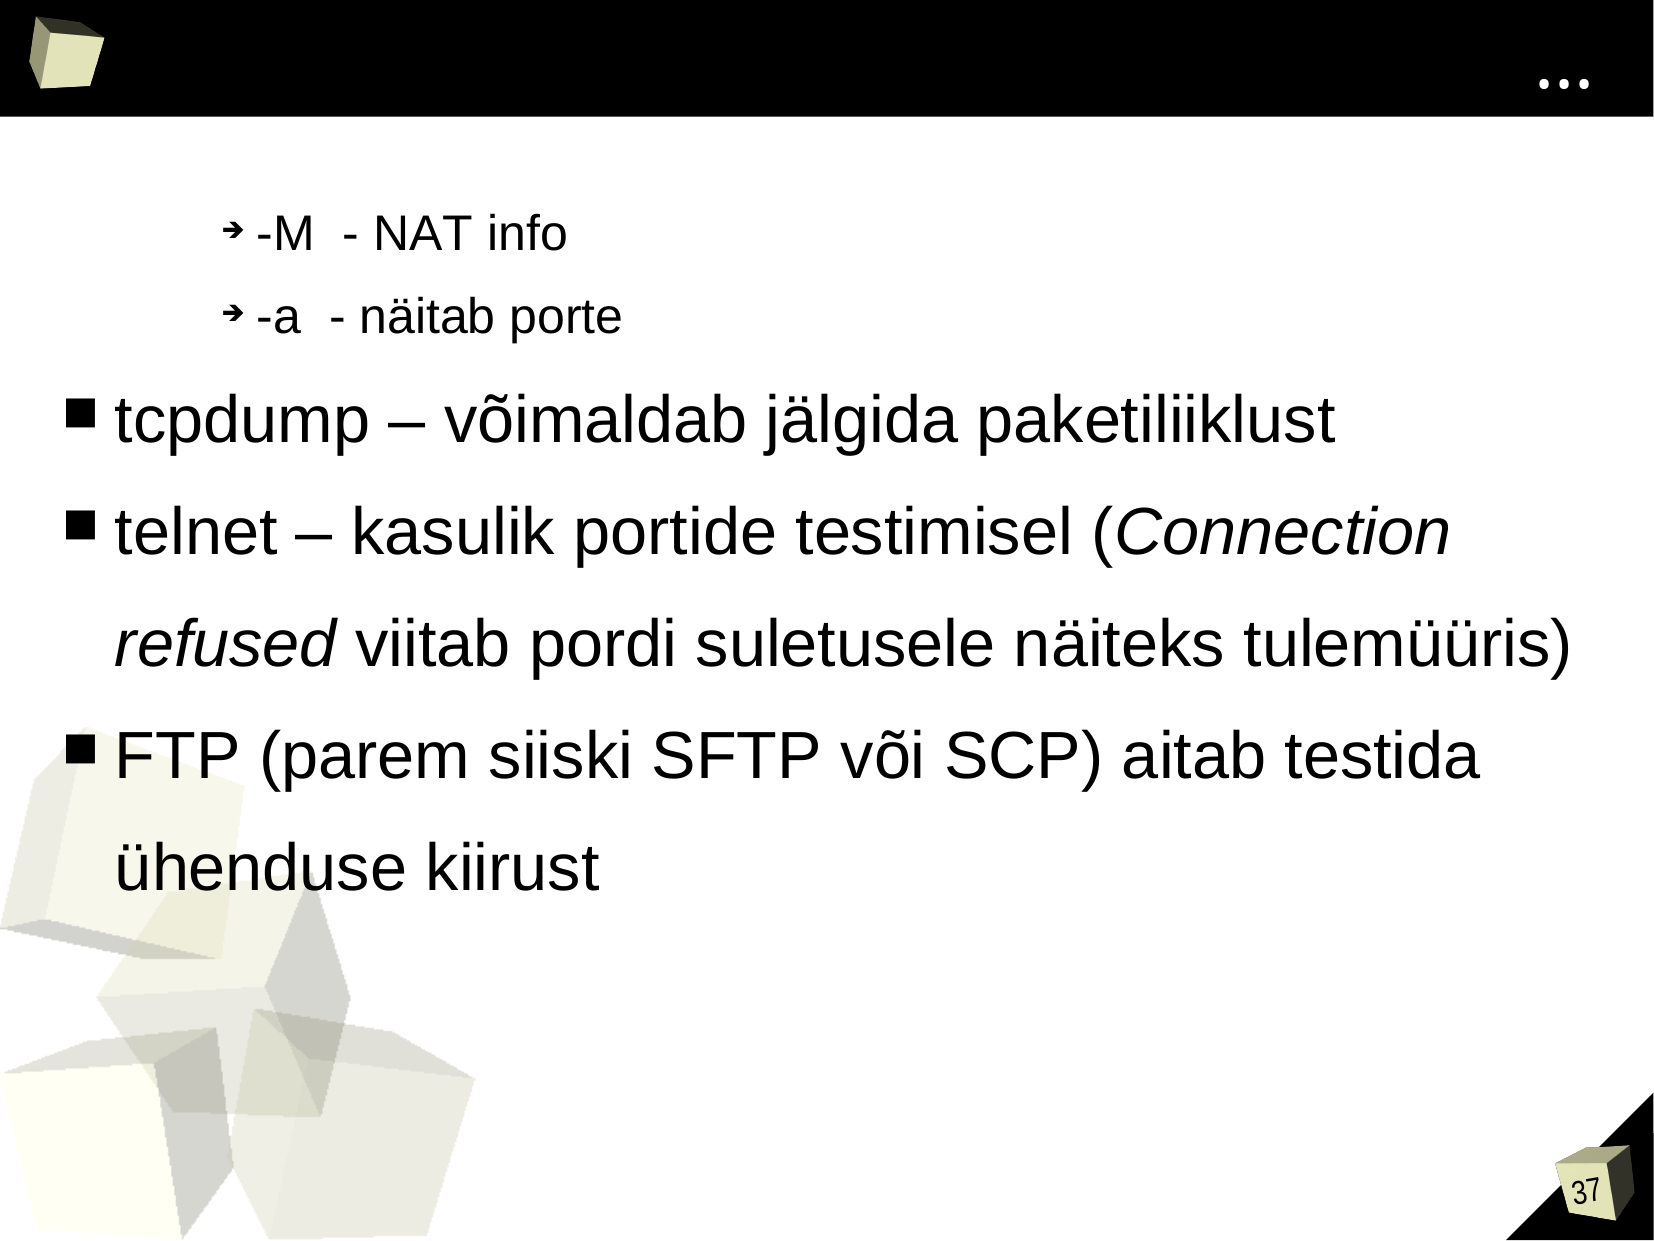

# ...
-M - NAT info
-a - näitab porte
tcpdump – võimaldab jälgida paketiliiklust
telnet – kasulik portide testimisel (Connection refused viitab pordi suletusele näiteks tulemüüris)
FTP (parem siiski SFTP või SCP) aitab testida ühenduse kiirust